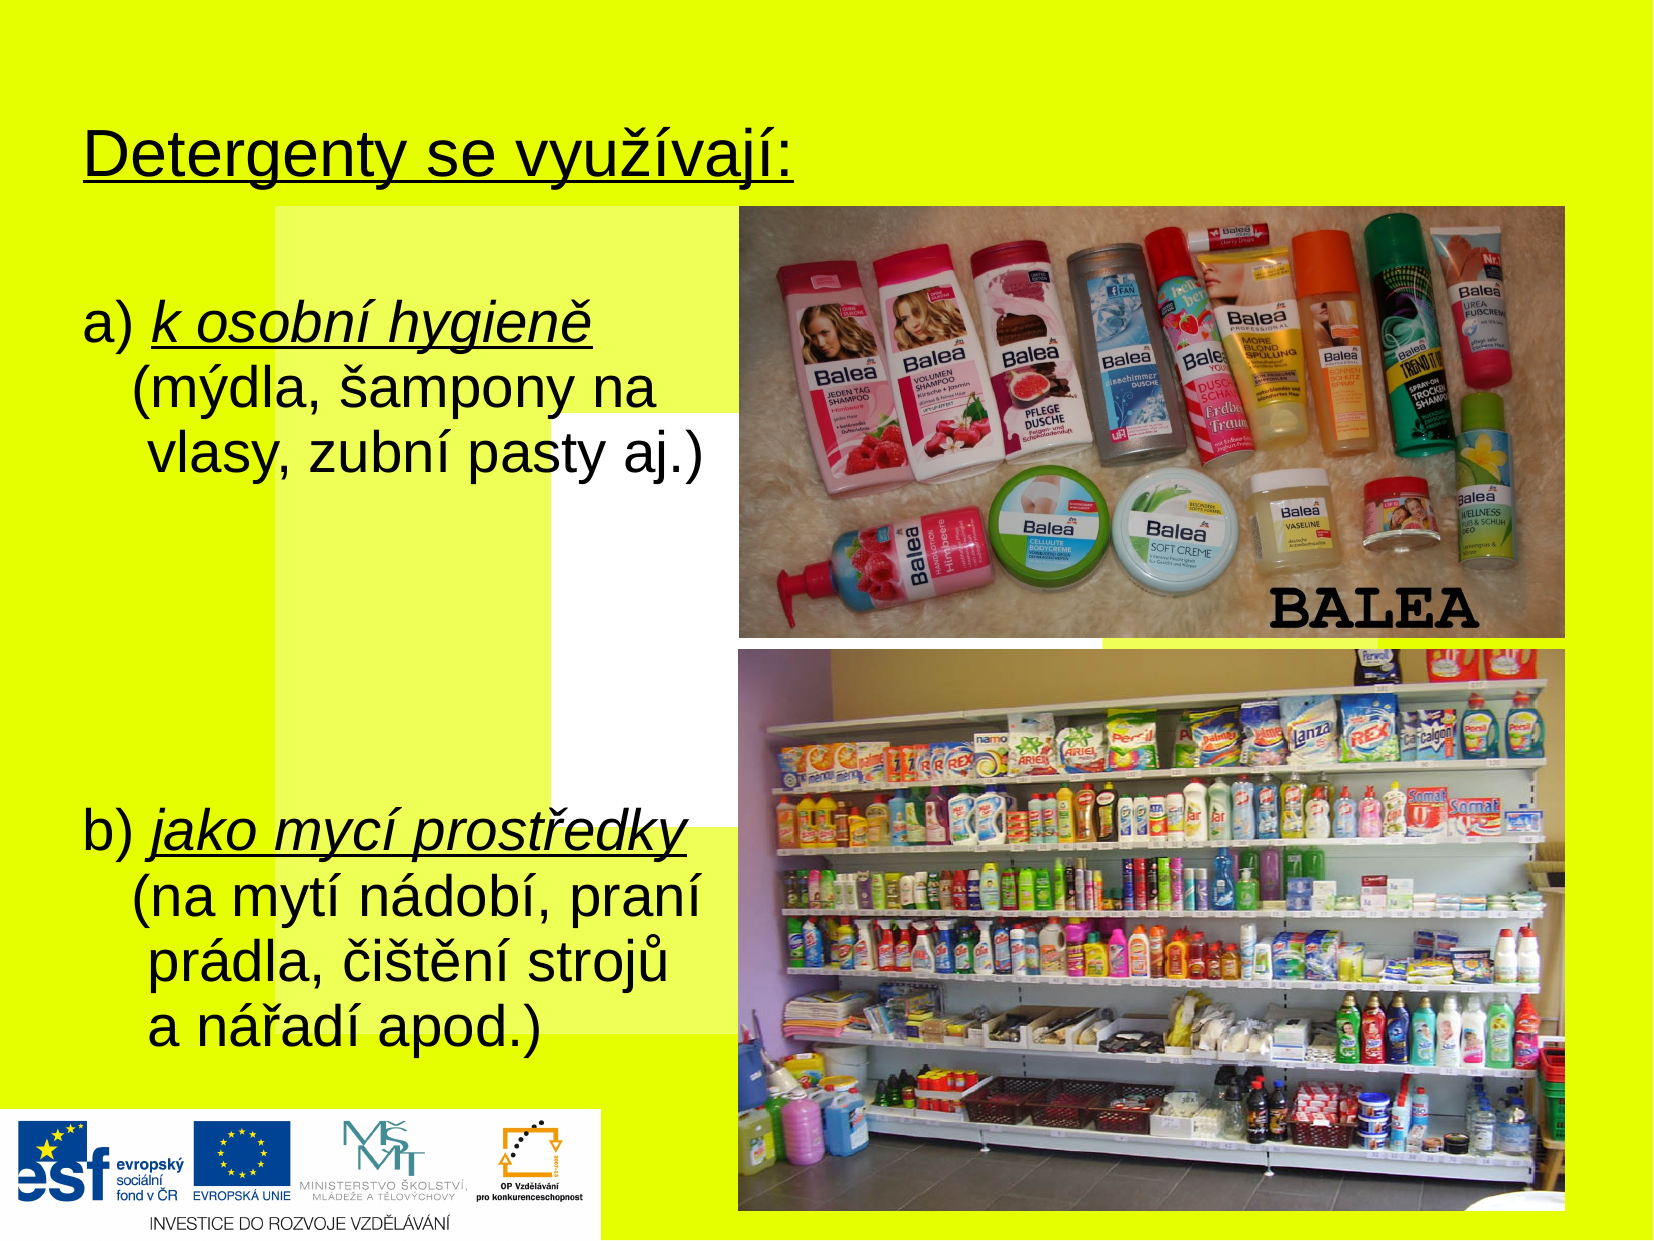

# Detergenty se využívají:
a) k osobní hygieně (mýdla, šampony na vlasy, zubní pasty aj.)
b) jako mycí prostředky (na mytí nádobí, praní prádla, čištění strojů a nářadí apod.)